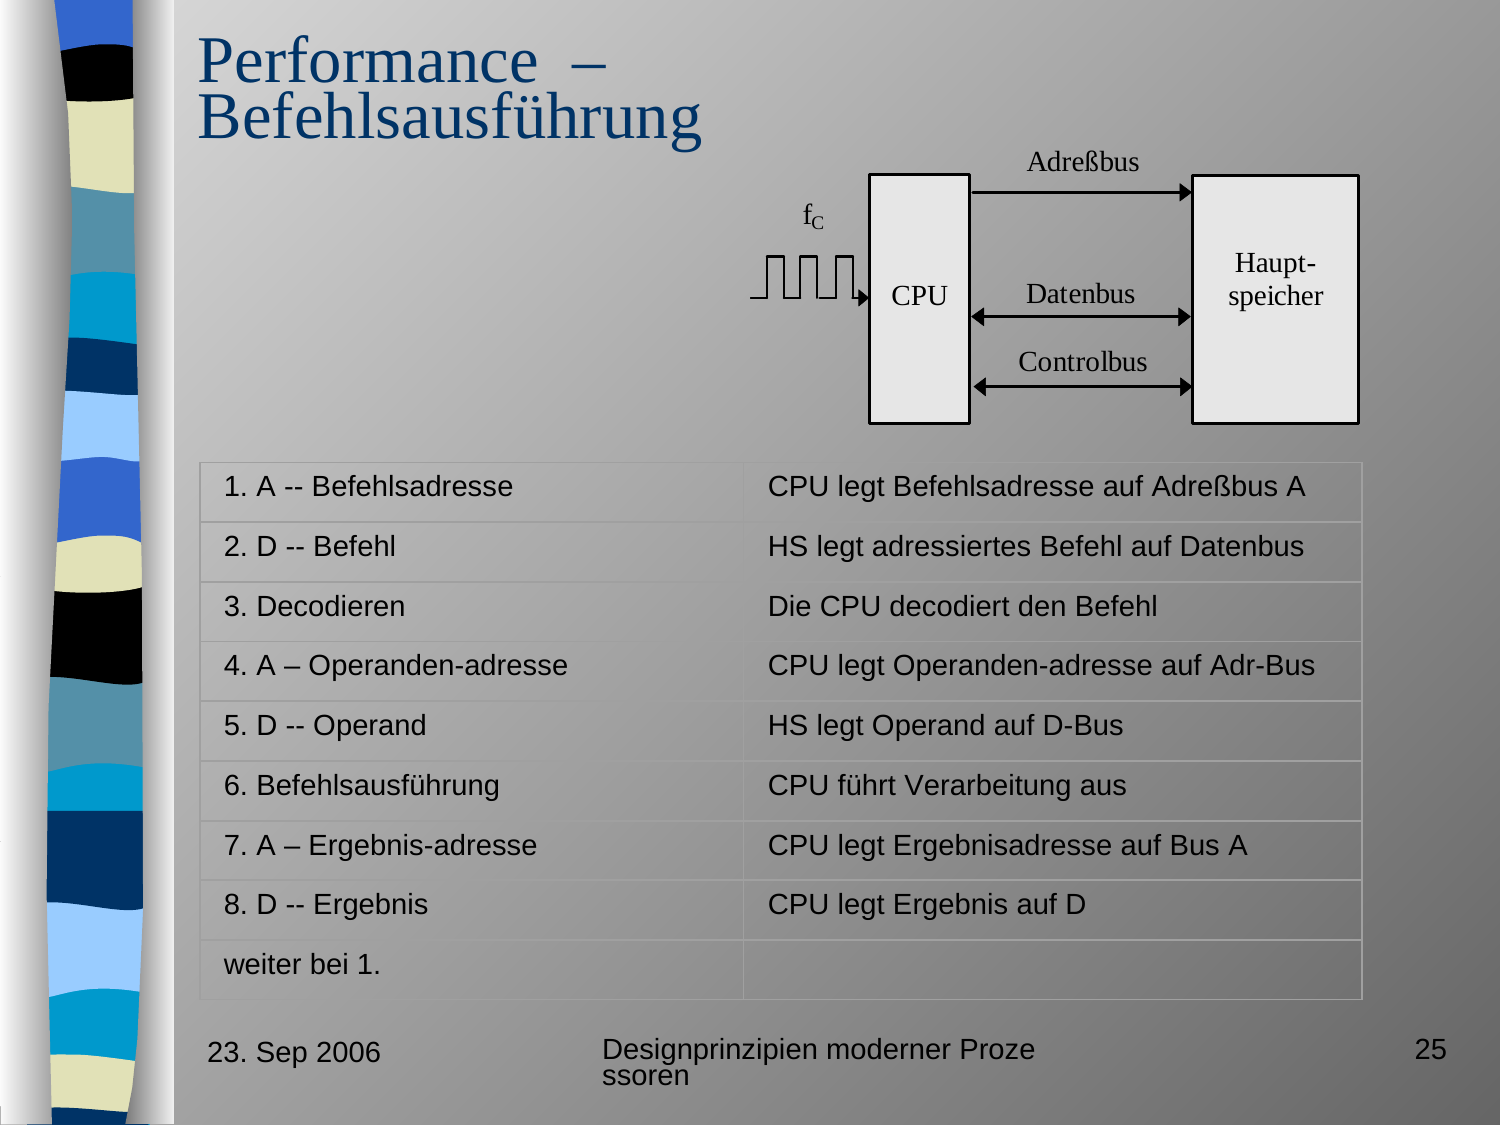

# Performance – Befehlsausführung
1. A -- Befehlsadresse
CPU legt Befehlsadresse auf Adreßbus A
2. D -- Befehl
HS legt adressiertes Befehl auf Datenbus
3. Decodieren
Die CPU decodiert den Befehl
4. A – Operanden-adresse
CPU legt Operanden-adresse auf Adr-Bus
5. D -- Operand
HS legt Operand auf D-Bus
6. Befehlsausführung
CPU führt Verarbeitung aus
7. A – Ergebnis-adresse
CPU legt Ergebnisadresse auf Bus A
8. D -- Ergebnis
CPU legt Ergebnis auf D
weiter bei 1.
Designprinzipien moderner Prozessoren
25